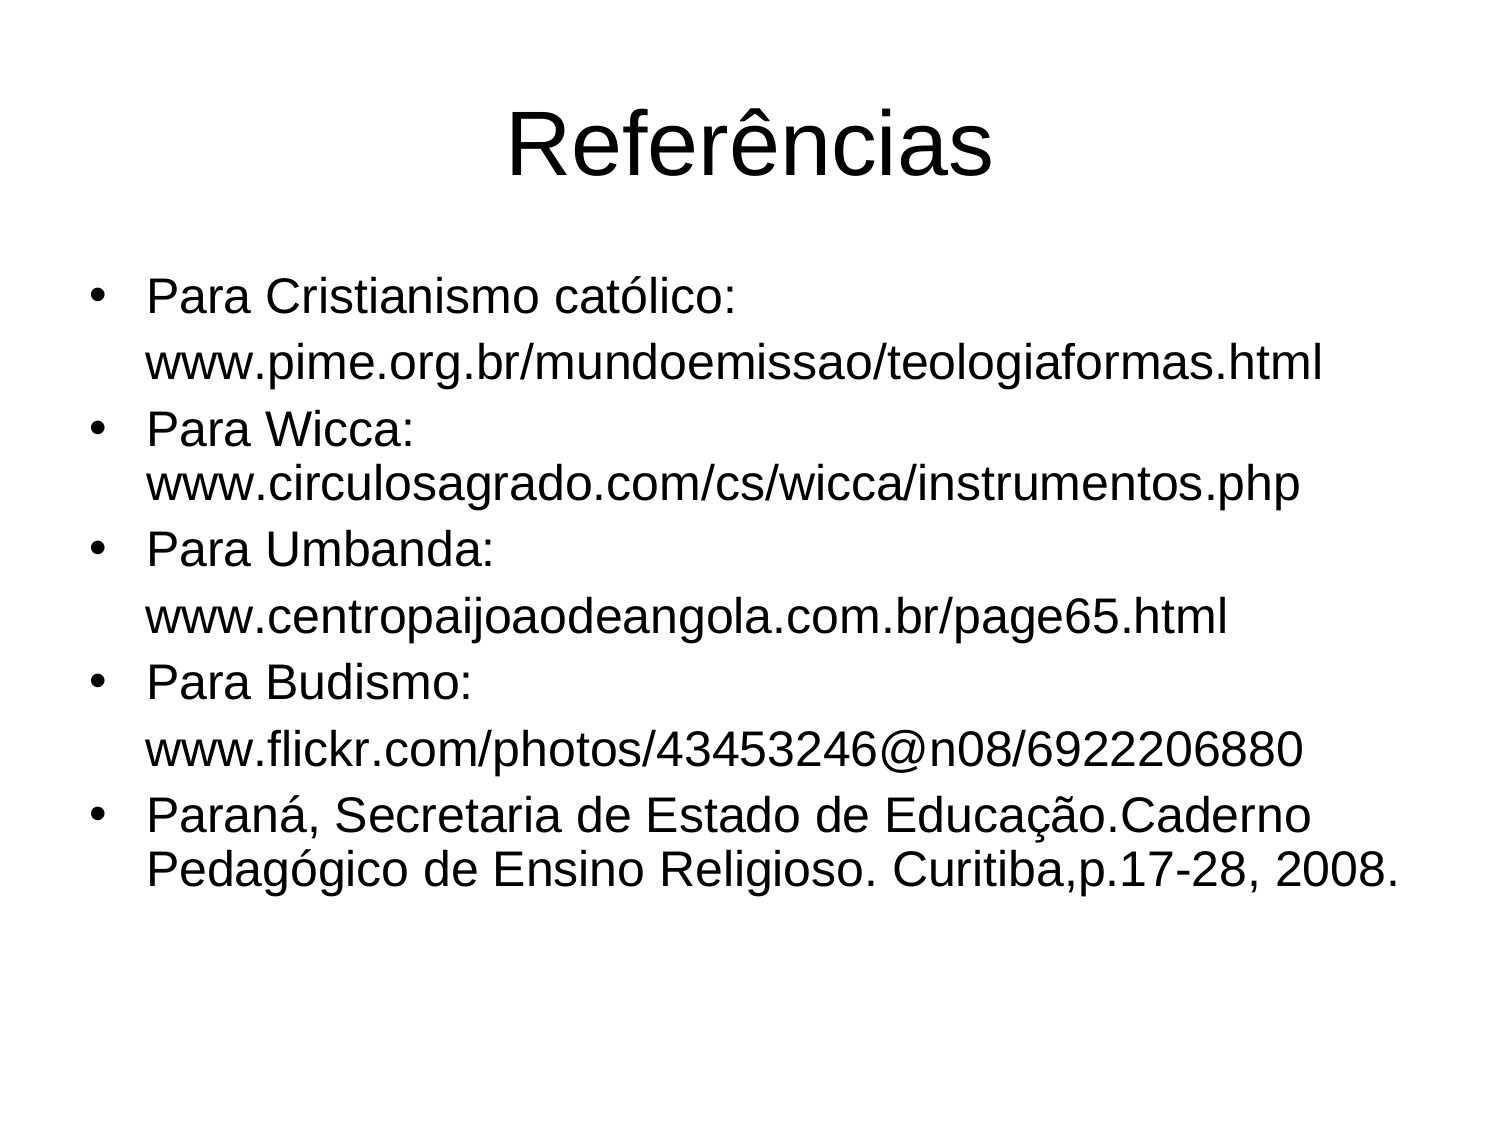

# Referências
Para Cristianismo católico:
 www.pime.org.br/mundoemissao/teologiaformas.html
Para Wicca: www.circulosagrado.com/cs/wicca/instrumentos.php
Para Umbanda:
 www.centropaijoaodeangola.com.br/page65.html
Para Budismo:
 www.flickr.com/photos/43453246@n08/6922206880
Paraná, Secretaria de Estado de Educação.Caderno Pedagógico de Ensino Religioso. Curitiba,p.17-28, 2008.